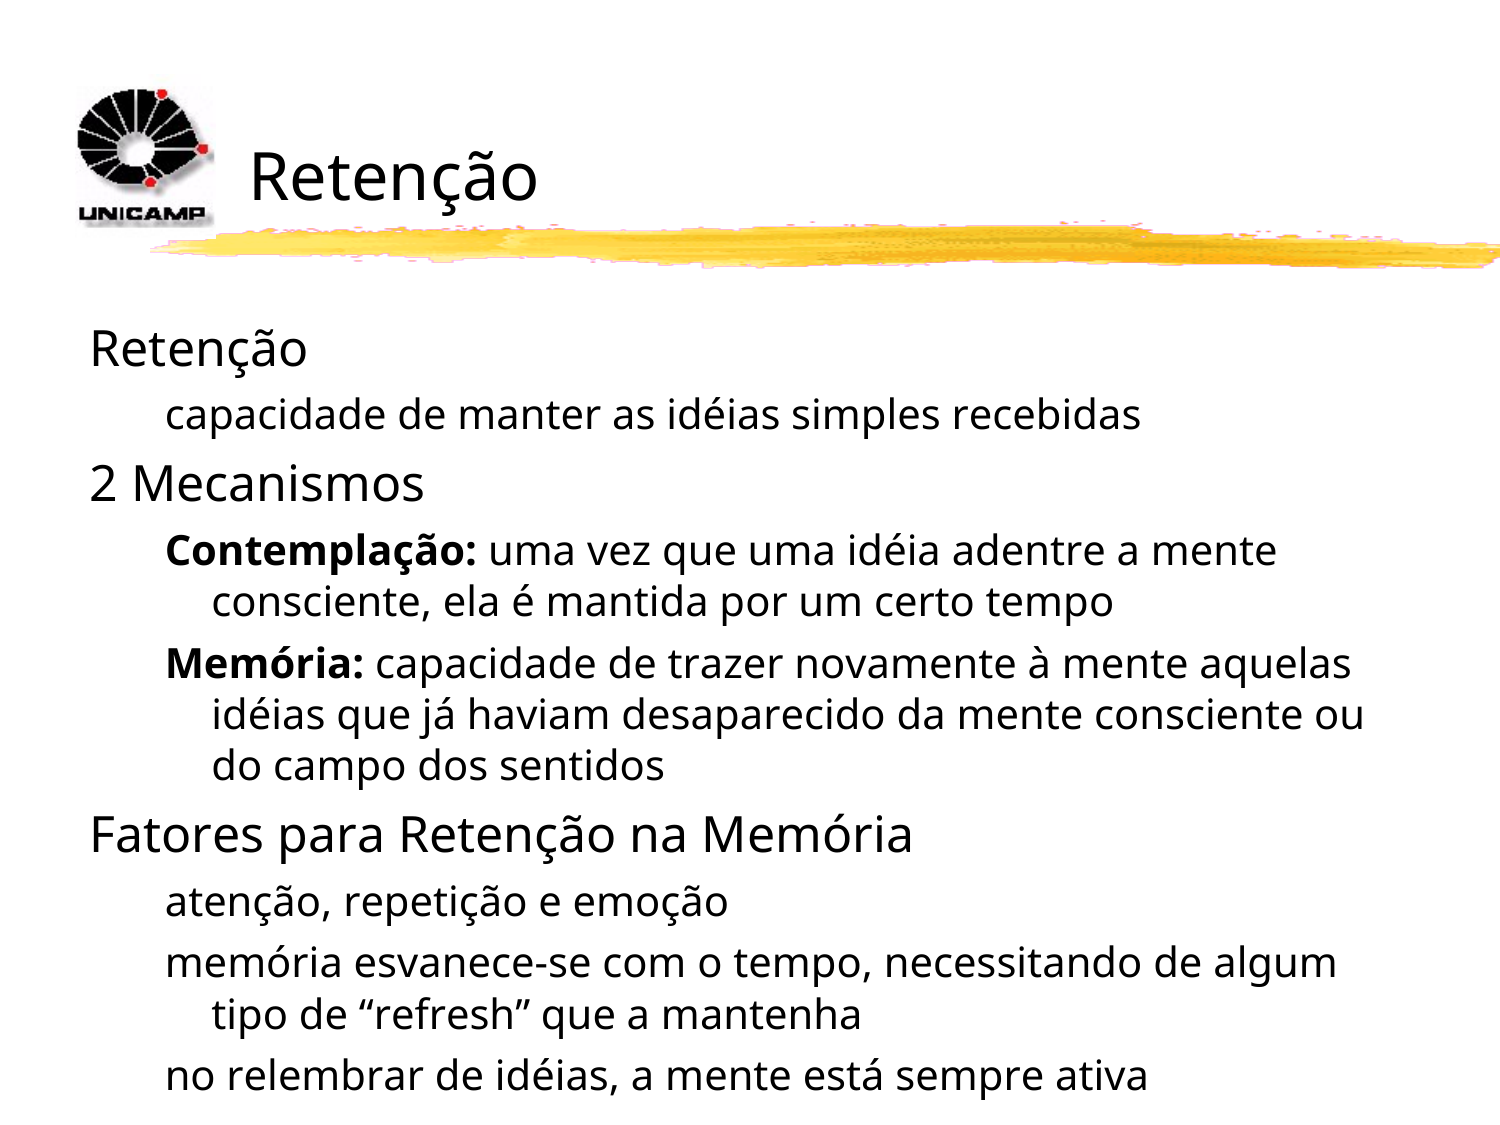

# Retenção
Retenção
capacidade de manter as idéias simples recebidas
2 Mecanismos
Contemplação: uma vez que uma idéia adentre a mente consciente, ela é mantida por um certo tempo
Memória: capacidade de trazer novamente à mente aquelas idéias que já haviam desaparecido da mente consciente ou do campo dos sentidos
Fatores para Retenção na Memória
atenção, repetição e emoção
memória esvanece-se com o tempo, necessitando de algum tipo de “refresh” que a mantenha
no relembrar de idéias, a mente está sempre ativa